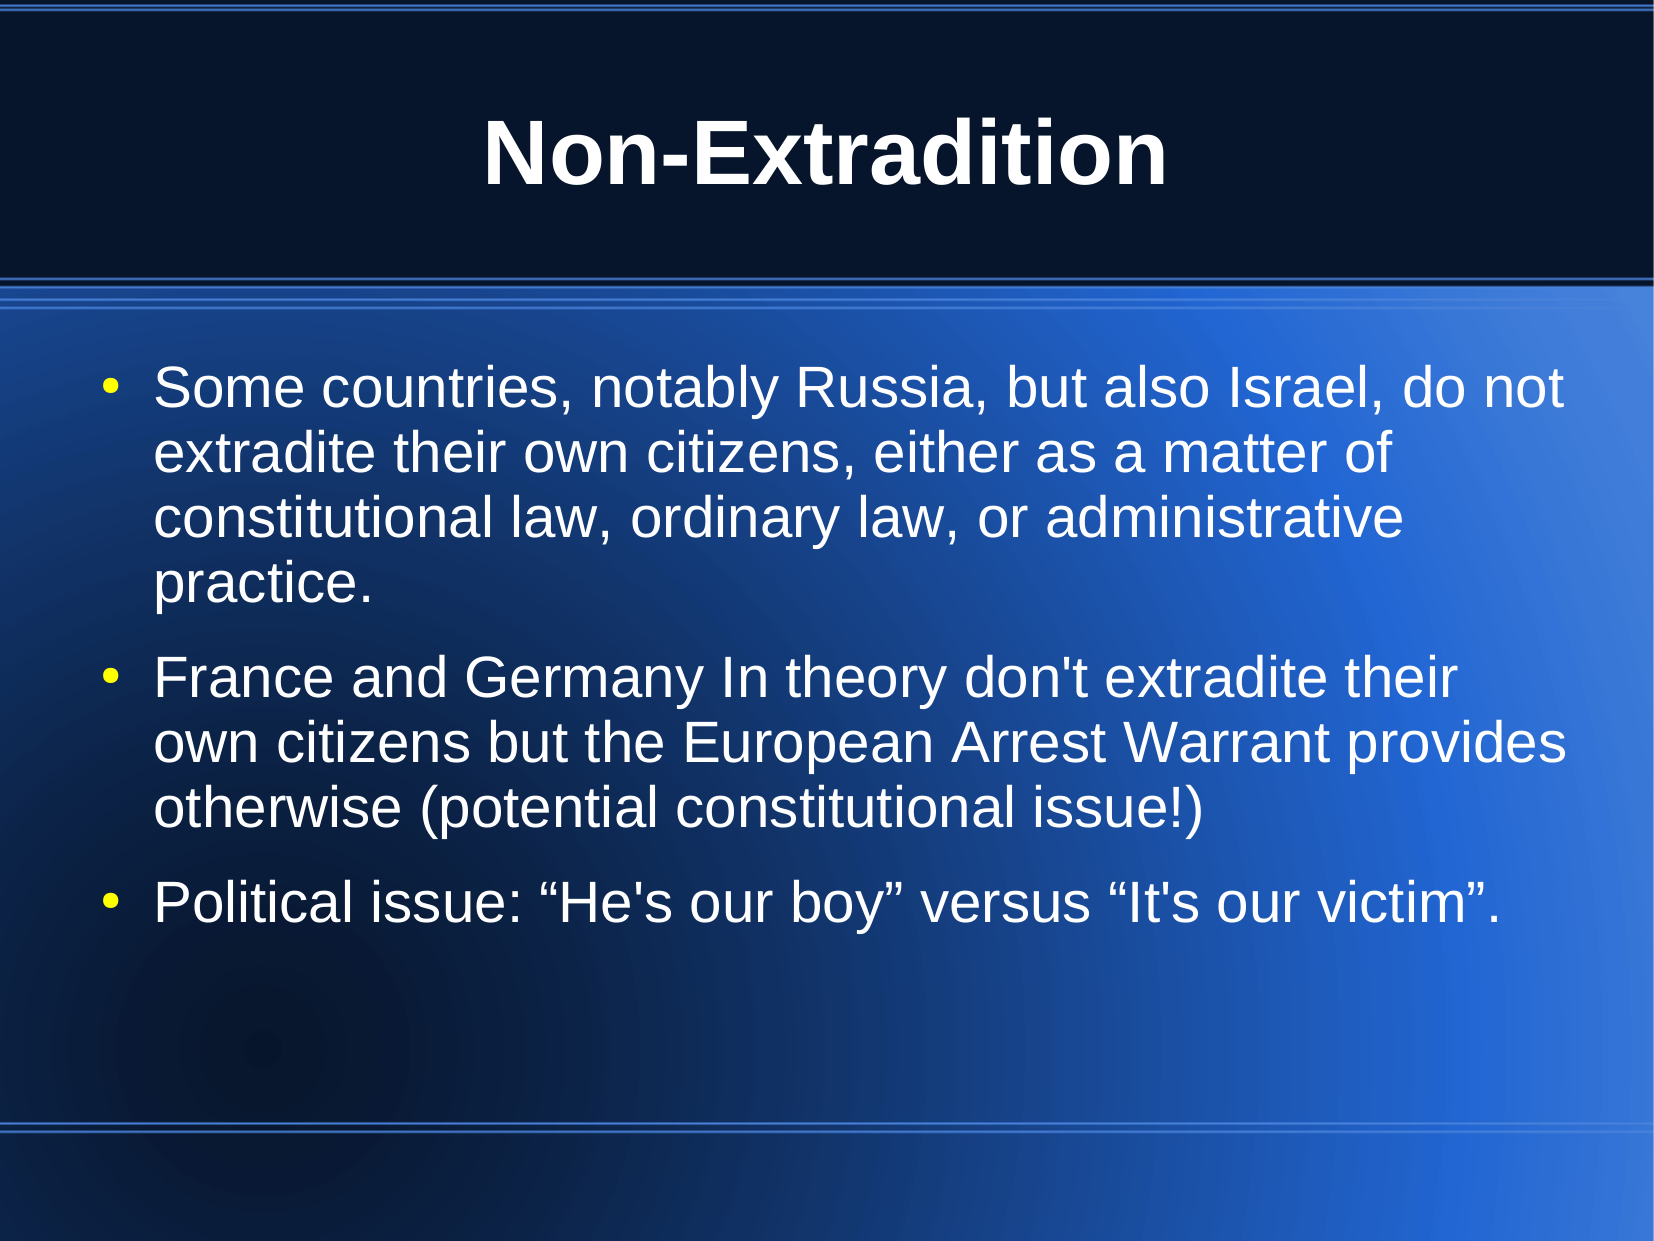

# Non-Extradition
Some countries, notably Russia, but also Israel, do not extradite their own citizens, either as a matter of constitutional law, ordinary law, or administrative practice.
France and Germany In theory don't extradite their own citizens but the European Arrest Warrant provides otherwise (potential constitutional issue!)
Political issue: “He's our boy” versus “It's our victim”.